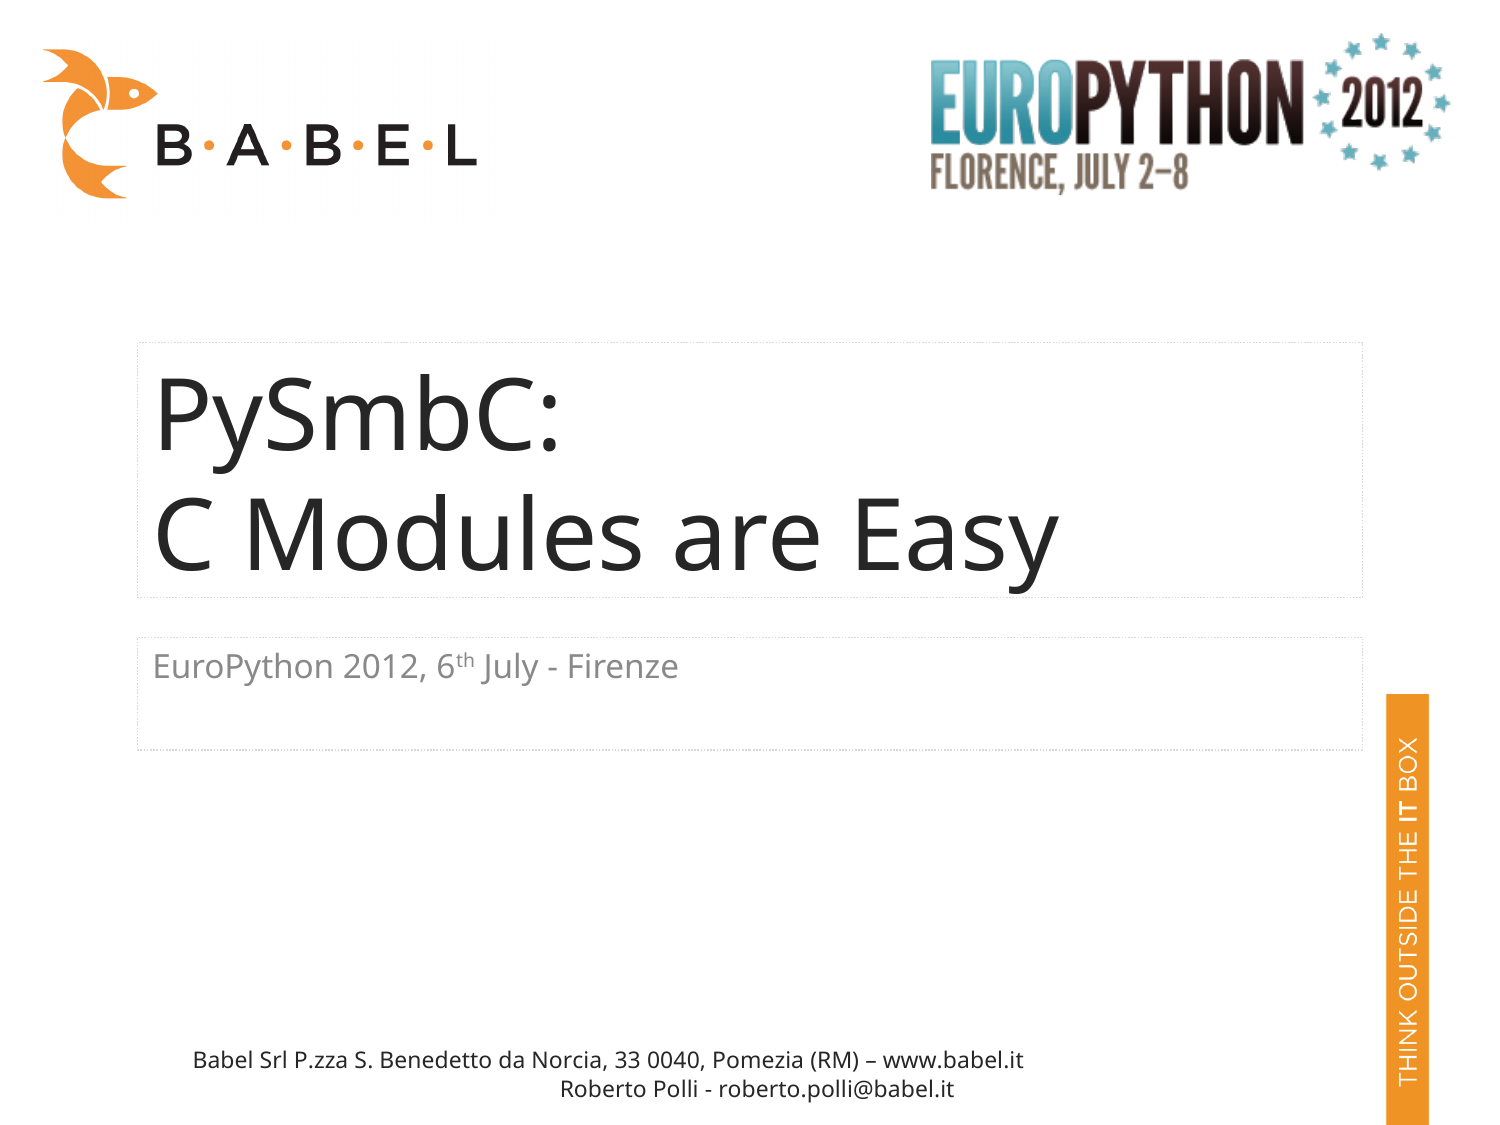

# PySmbC: C Modules are Easy
EuroPython 2012, 6th July - Firenze
Babel Srl P.zza S. Benedetto da Norcia, 33 0040, Pomezia (RM) – www.babel.it